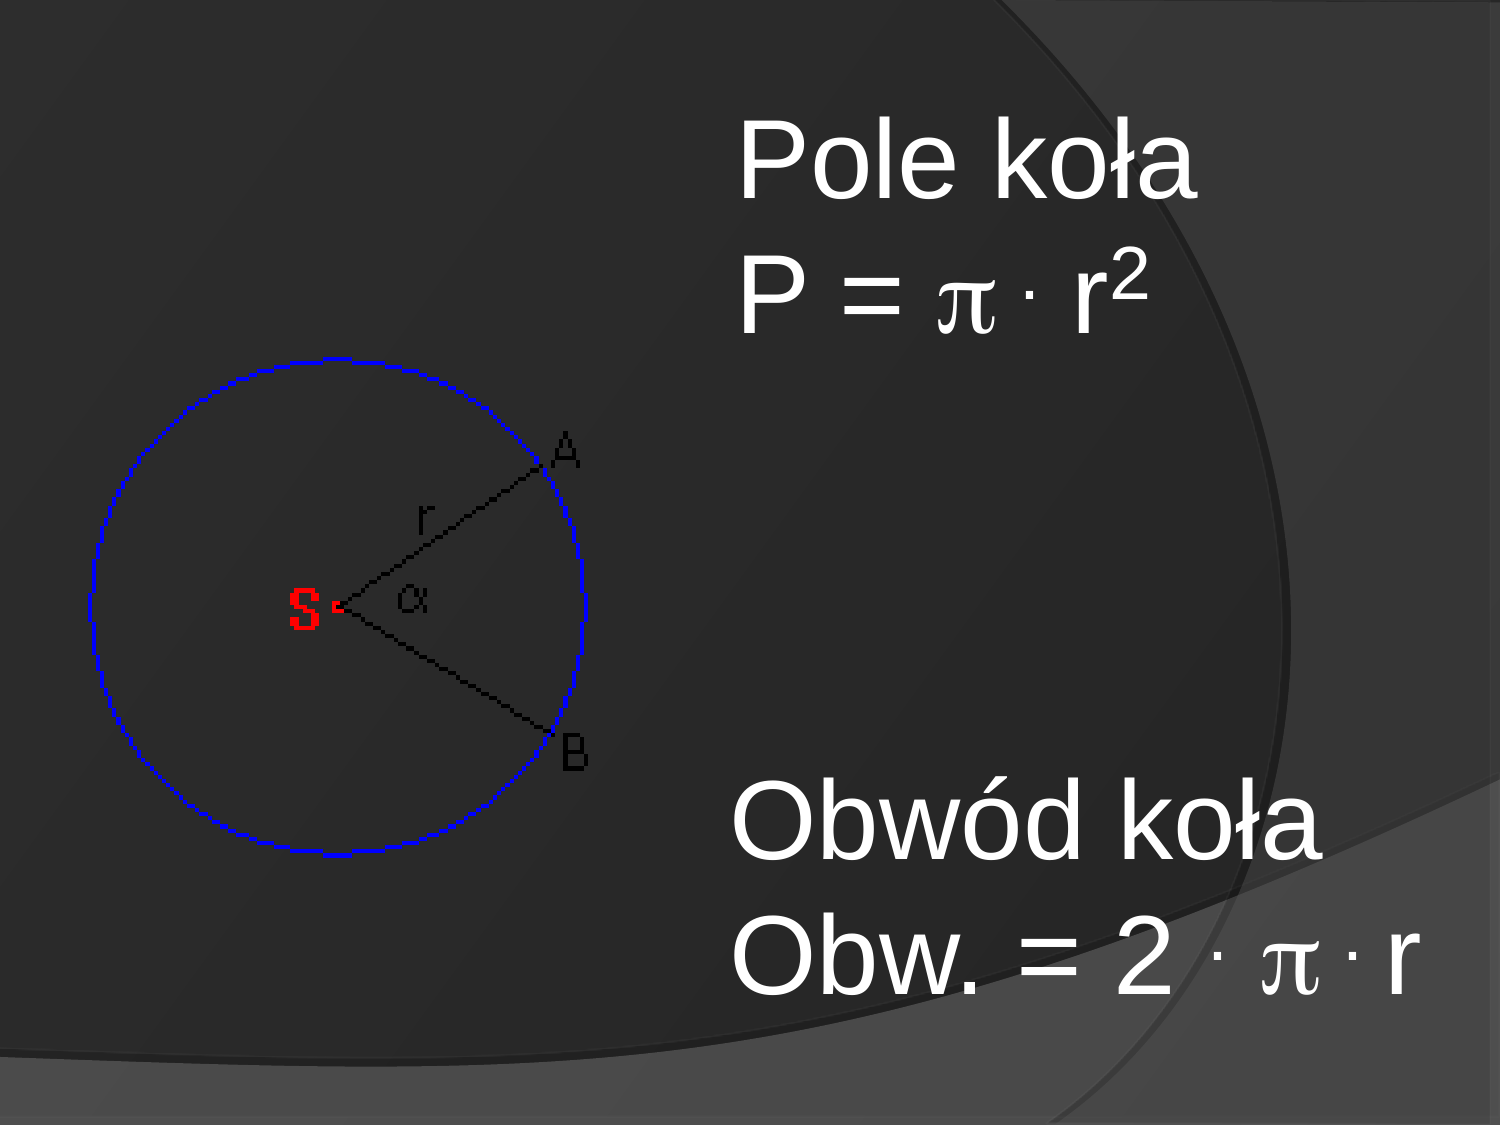

Pole koła
P =  . r2
Obwód koła
Obw. = 2 .  . r